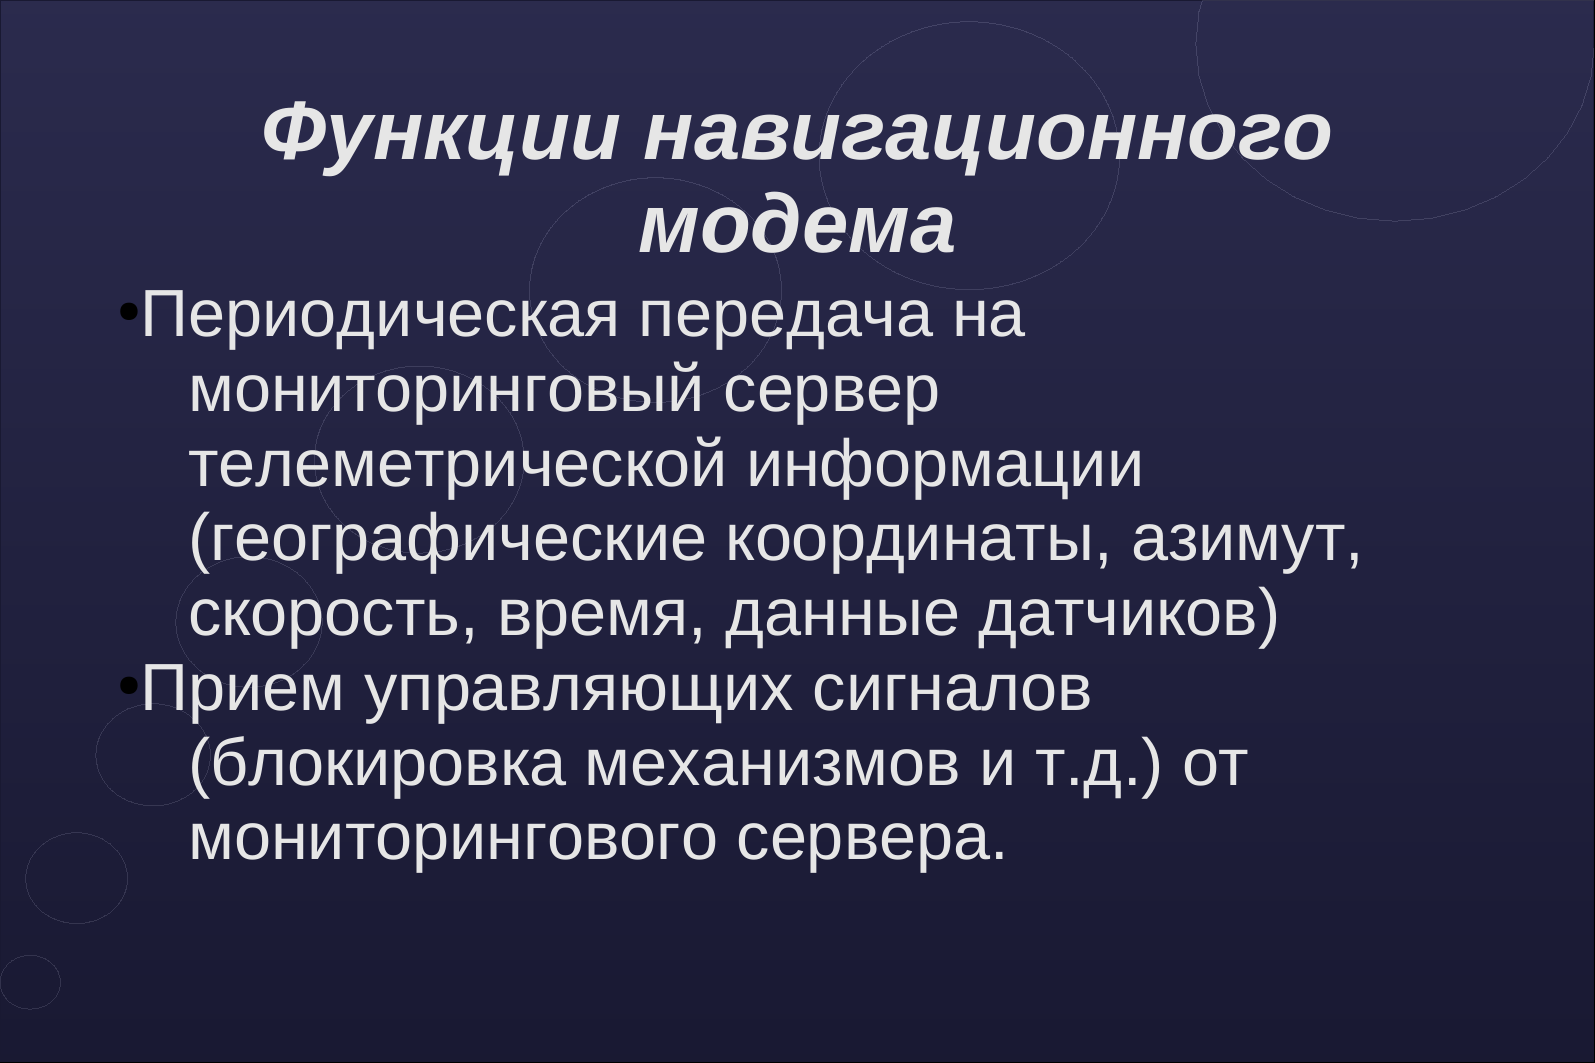

# Функции навигационного модема
Периодическая передача на мониторинговый сервер телеметрической информации (географические координаты, азимут, скорость, время, данные датчиков)
Прием управляющих сигналов (блокировка механизмов и т.д.) от мониторингового сервера.